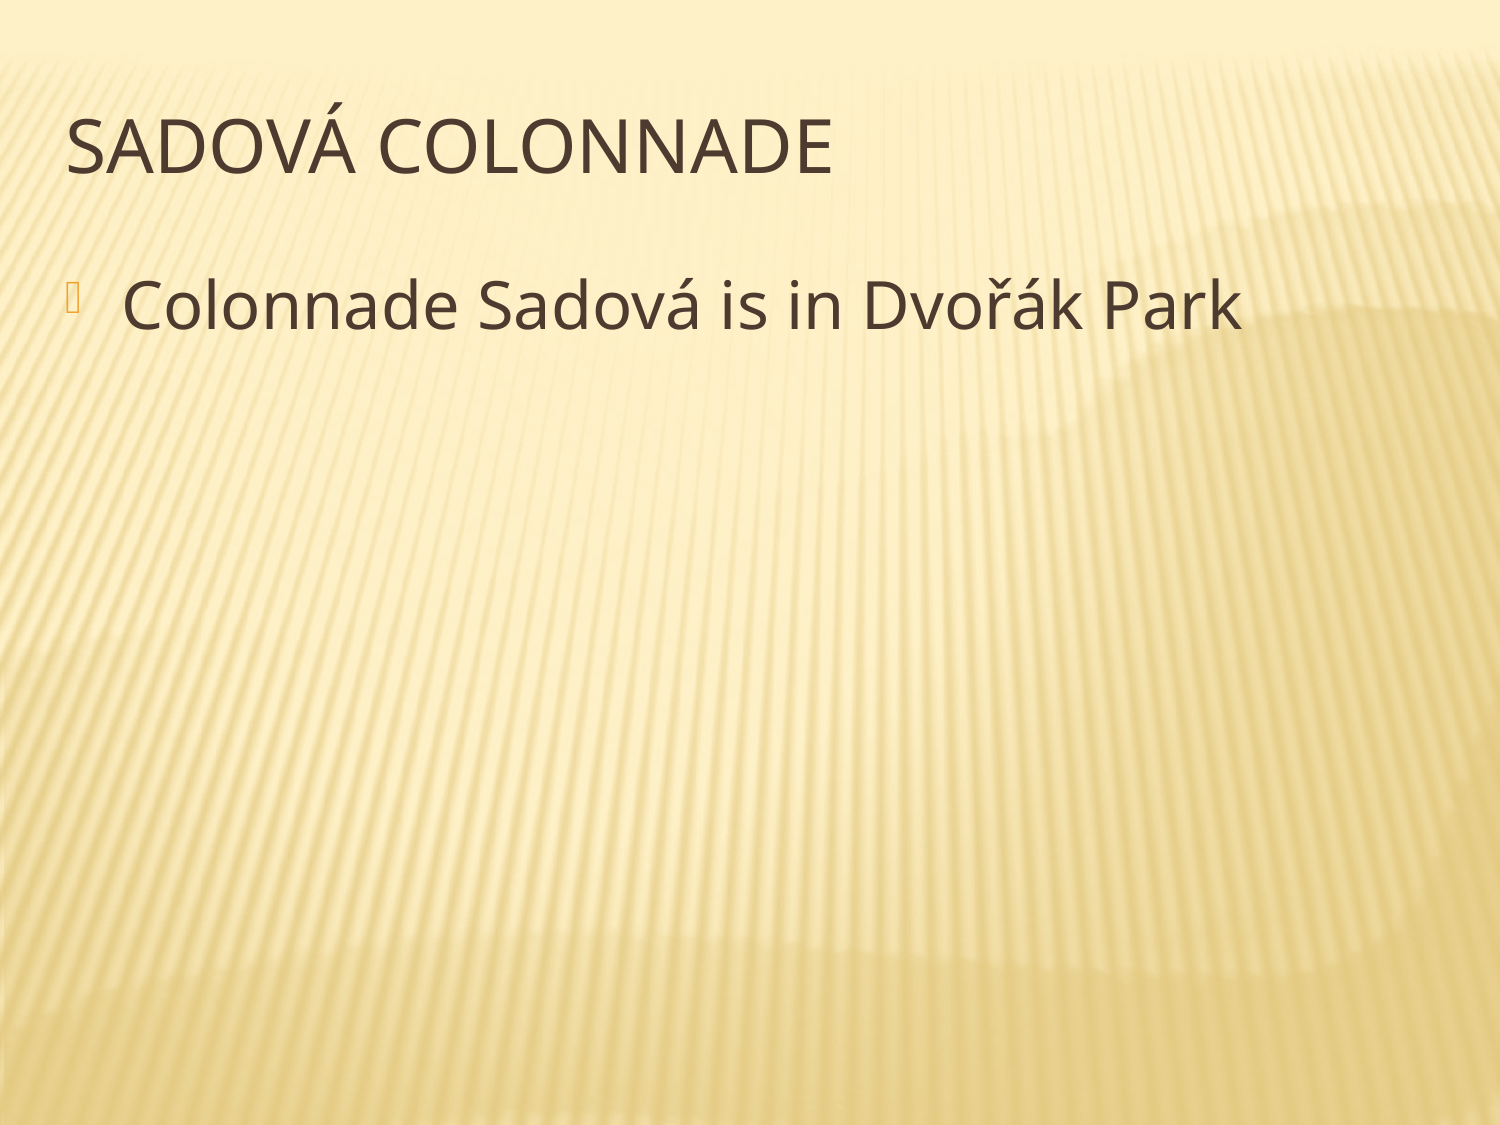

# SADOVÁ COLONNADE
Colonnade Sadová is in Dvořák Park